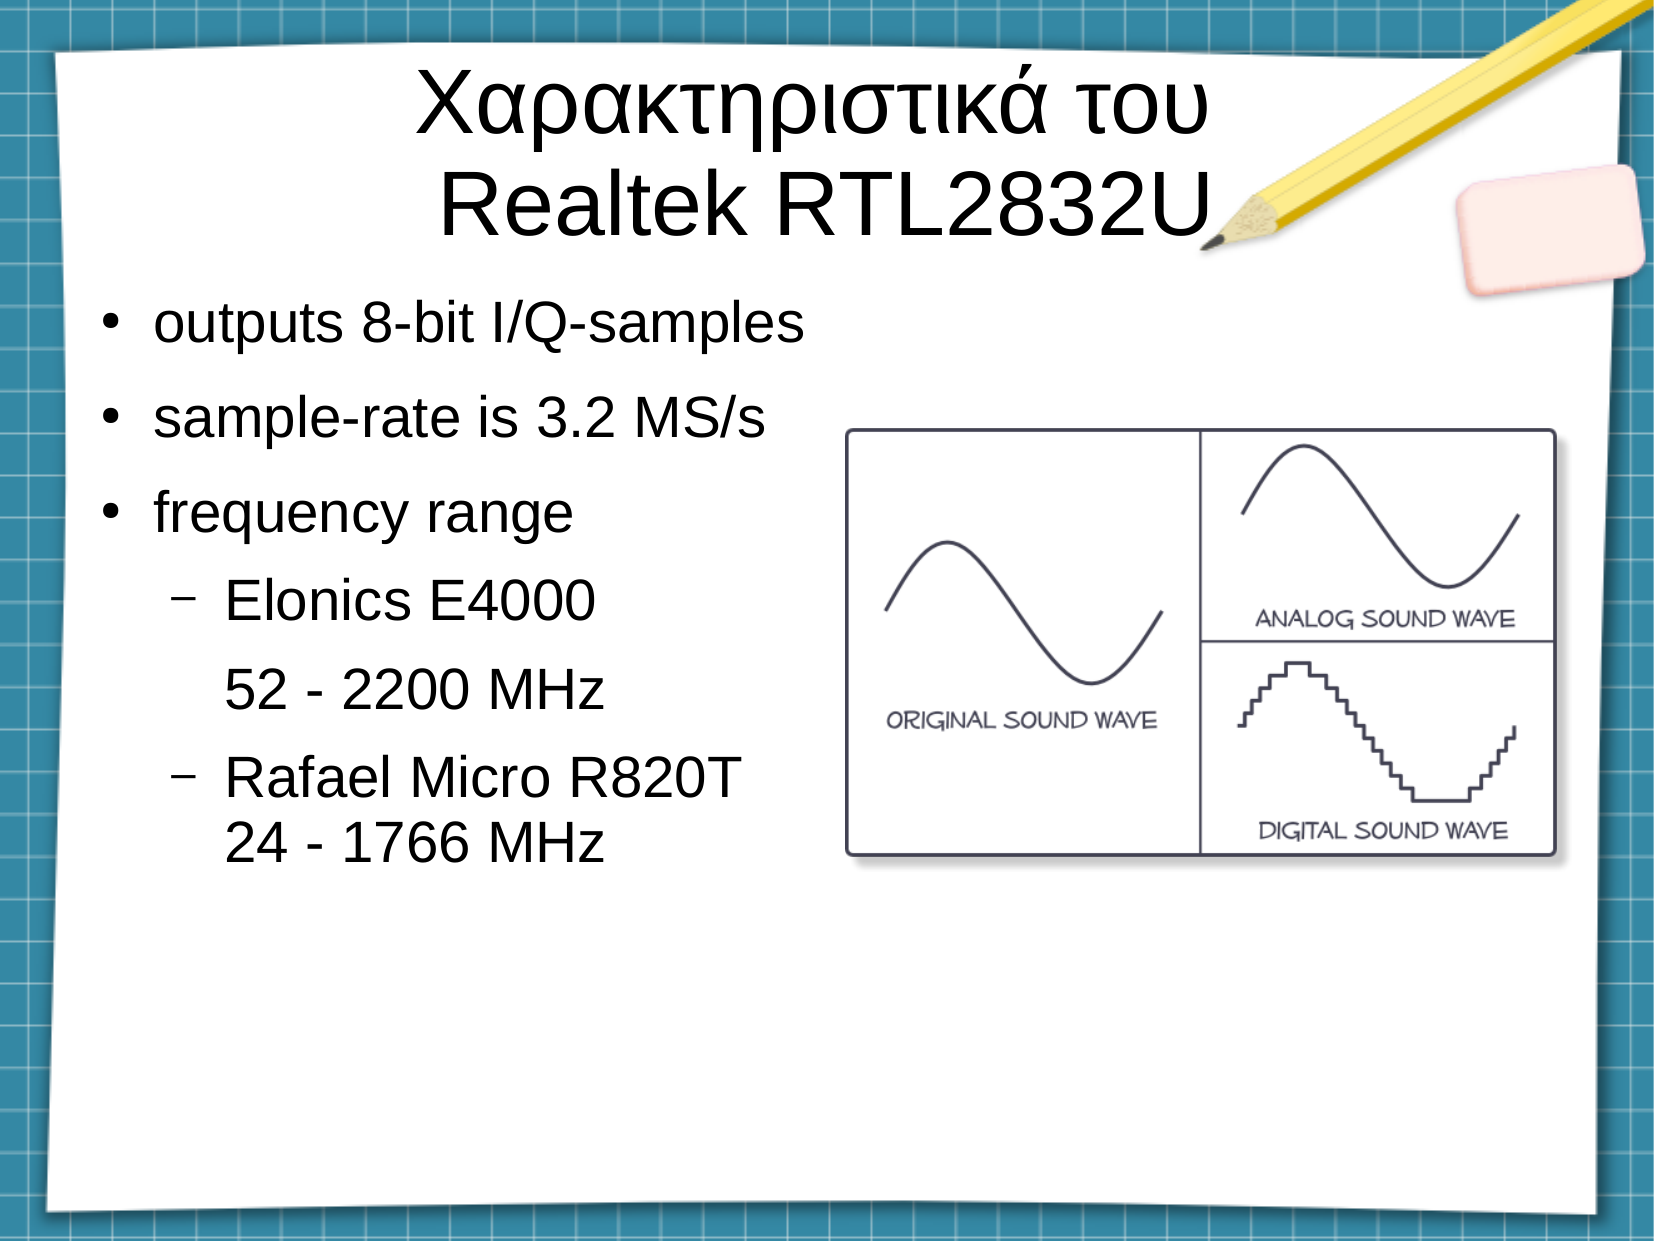

# Χαρακτηριστικά του Realtek RTL2832U
outputs 8-bit I/Q-samples
sample-rate is 3.2 MS/s
frequency range
Elonics E4000
52 - 2200 MHz
Rafael Micro R820T 24 - 1766 MHz